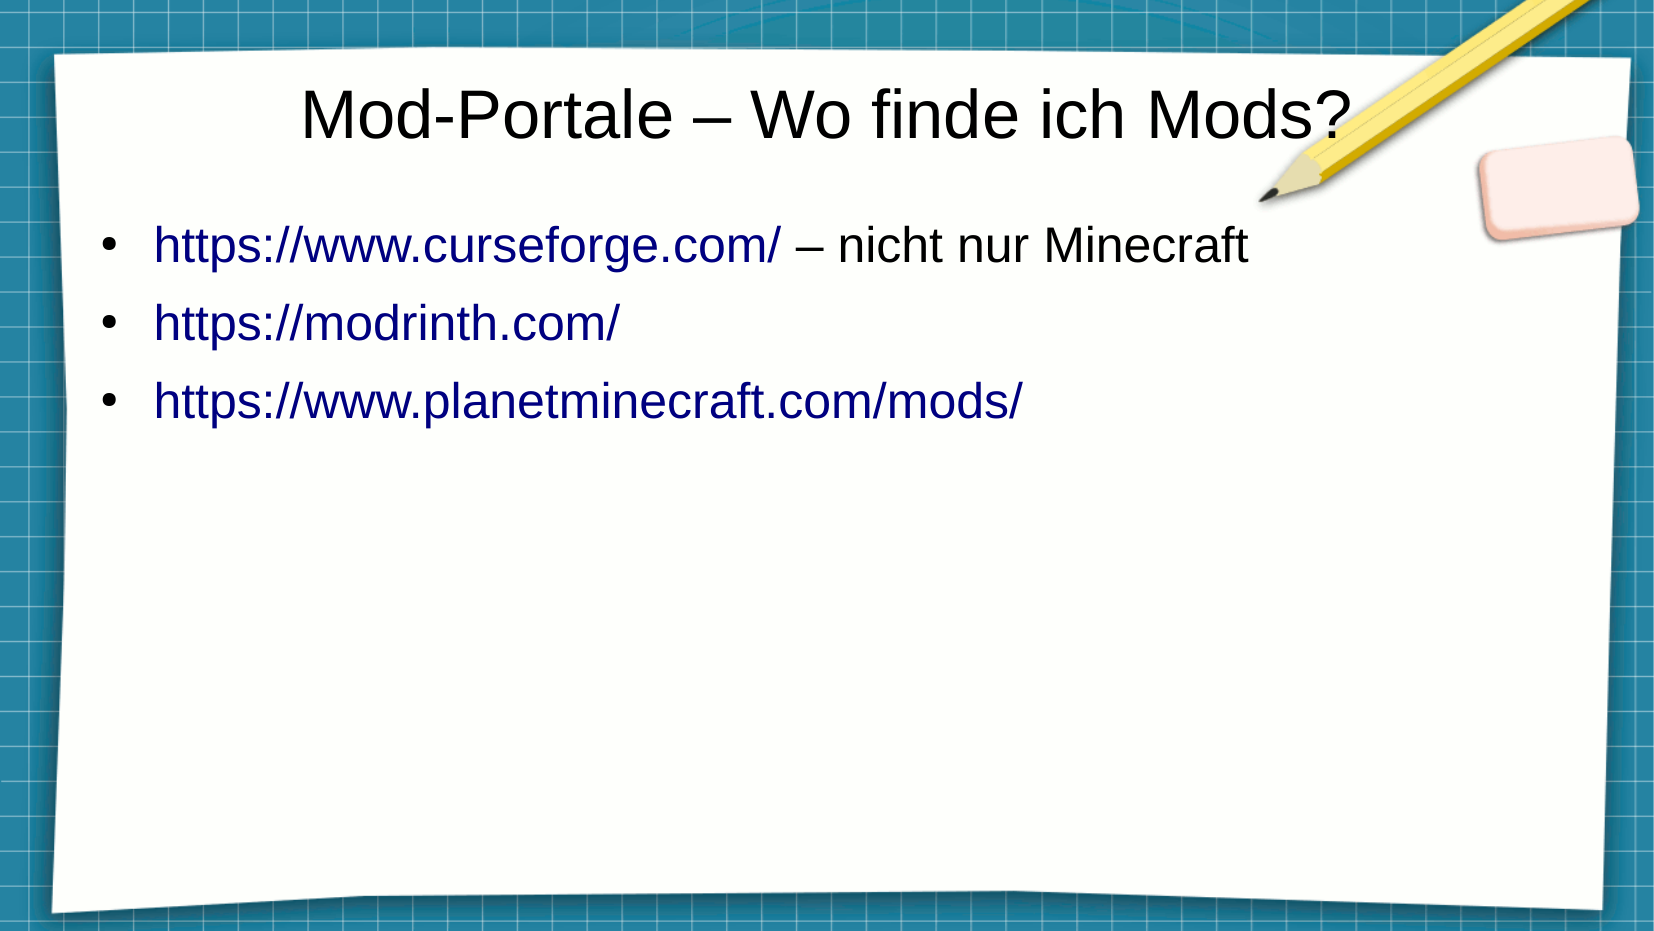

# Mod-Portale – Wo finde ich Mods?
https://www.curseforge.com/ – nicht nur Minecraft
https://modrinth.com/
https://www.planetminecraft.com/mods/